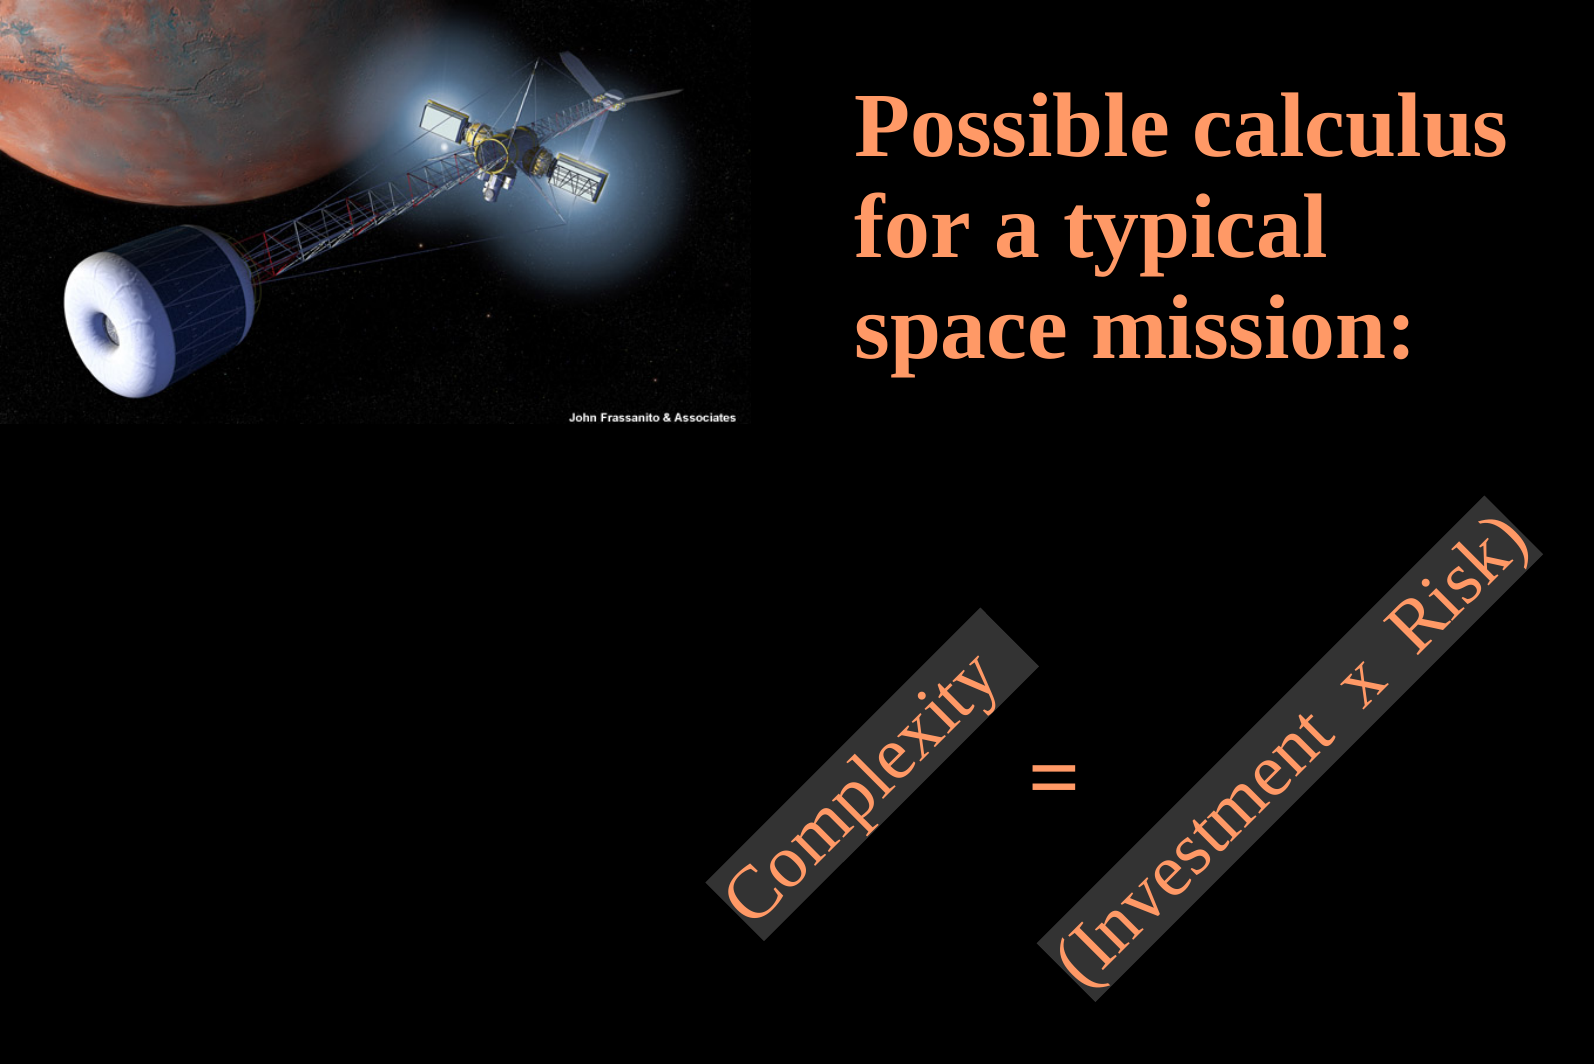

Possible calculus for a typical
space mission:
(Investment x Risk)
=
Complexity